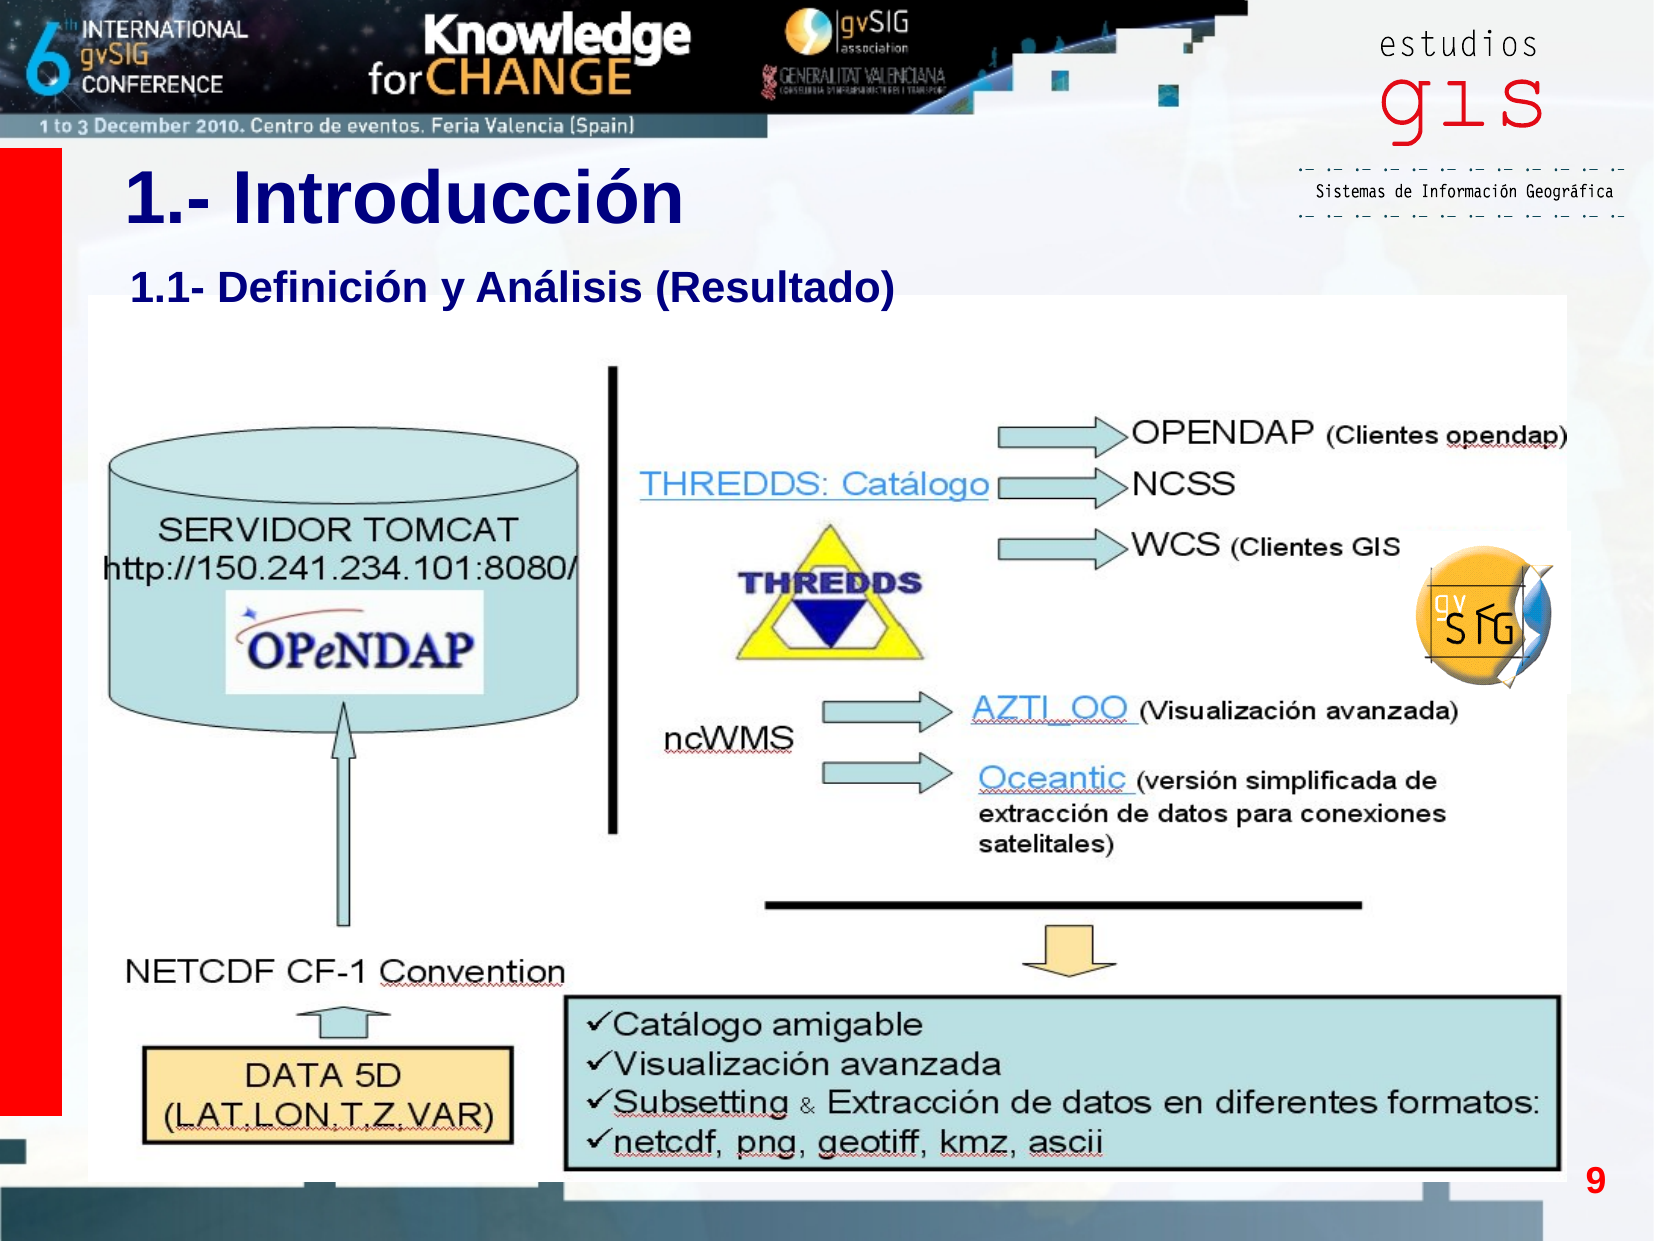

1.- Introducción
 1.1- Definición y Análisis (Resultado)
<
9